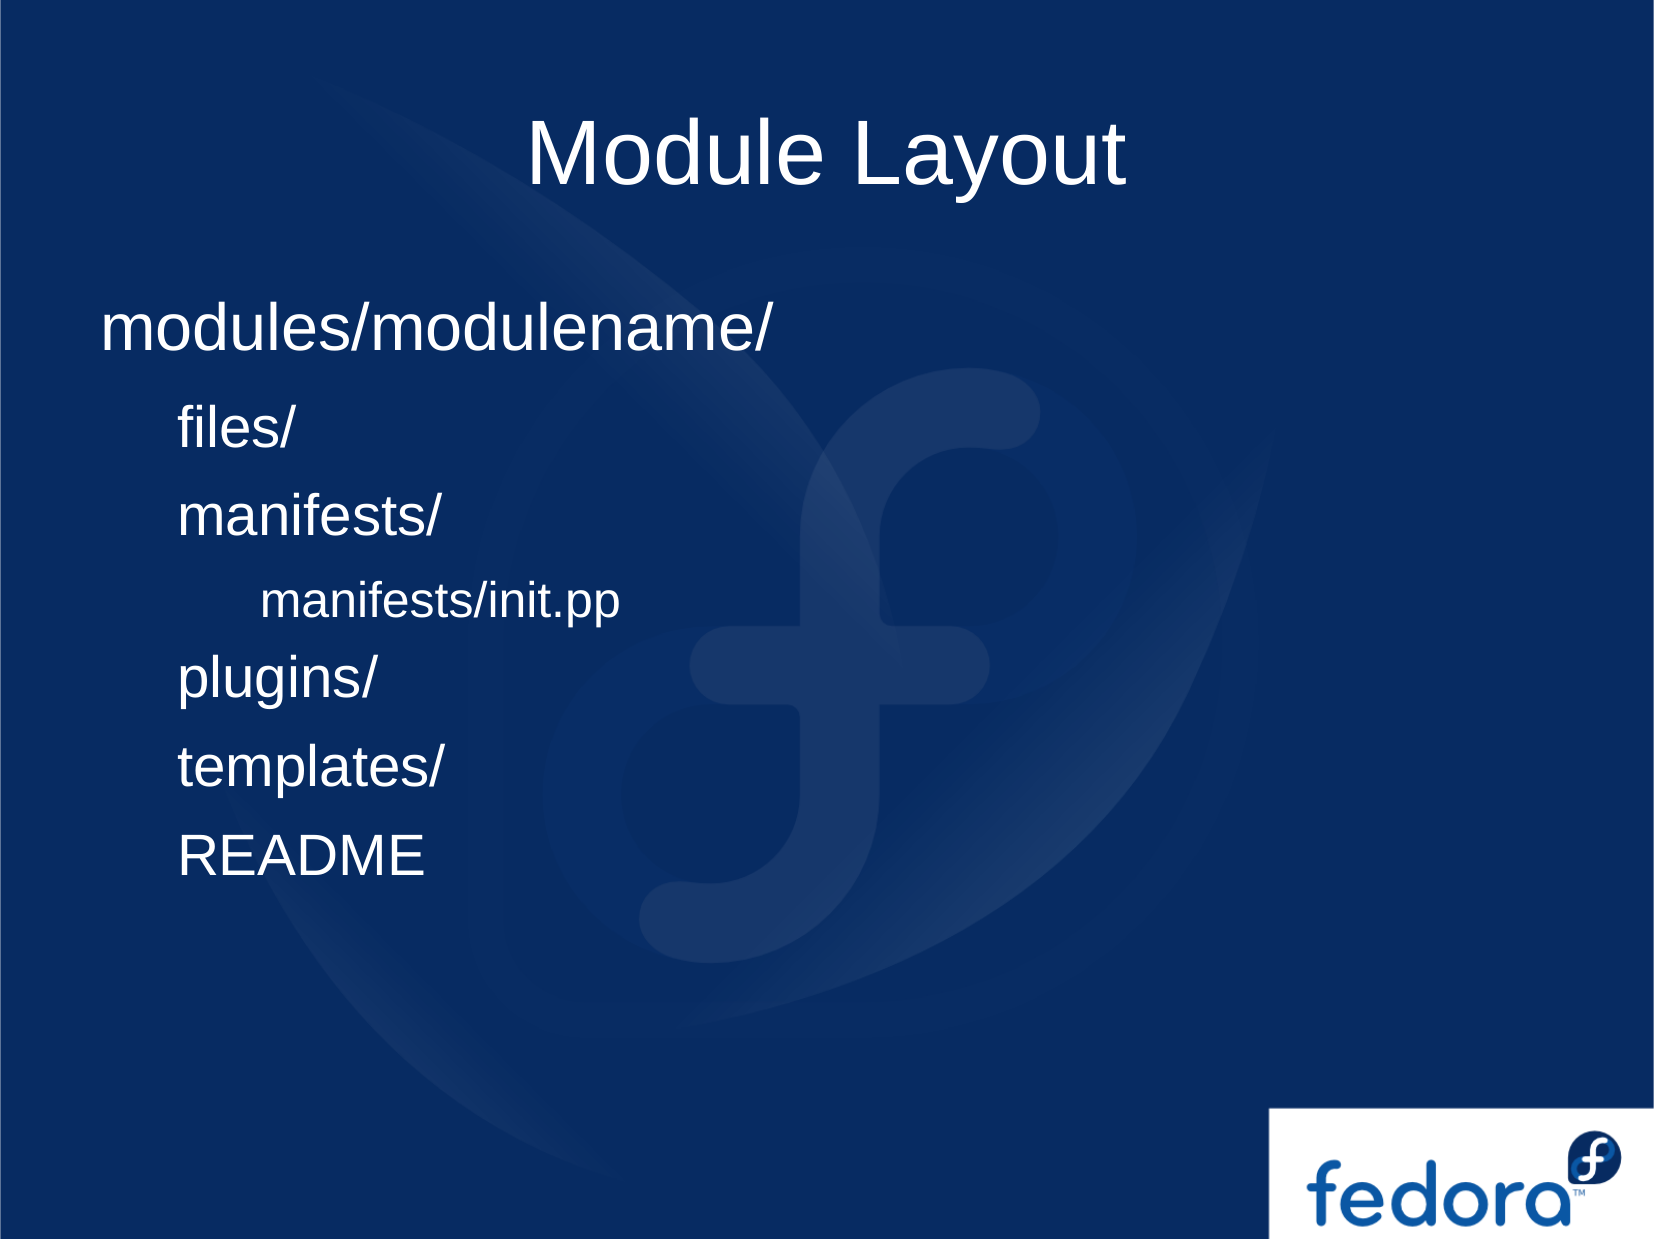

# Module Layout
modules/modulename/
files/
manifests/
manifests/init.pp
plugins/
templates/
README